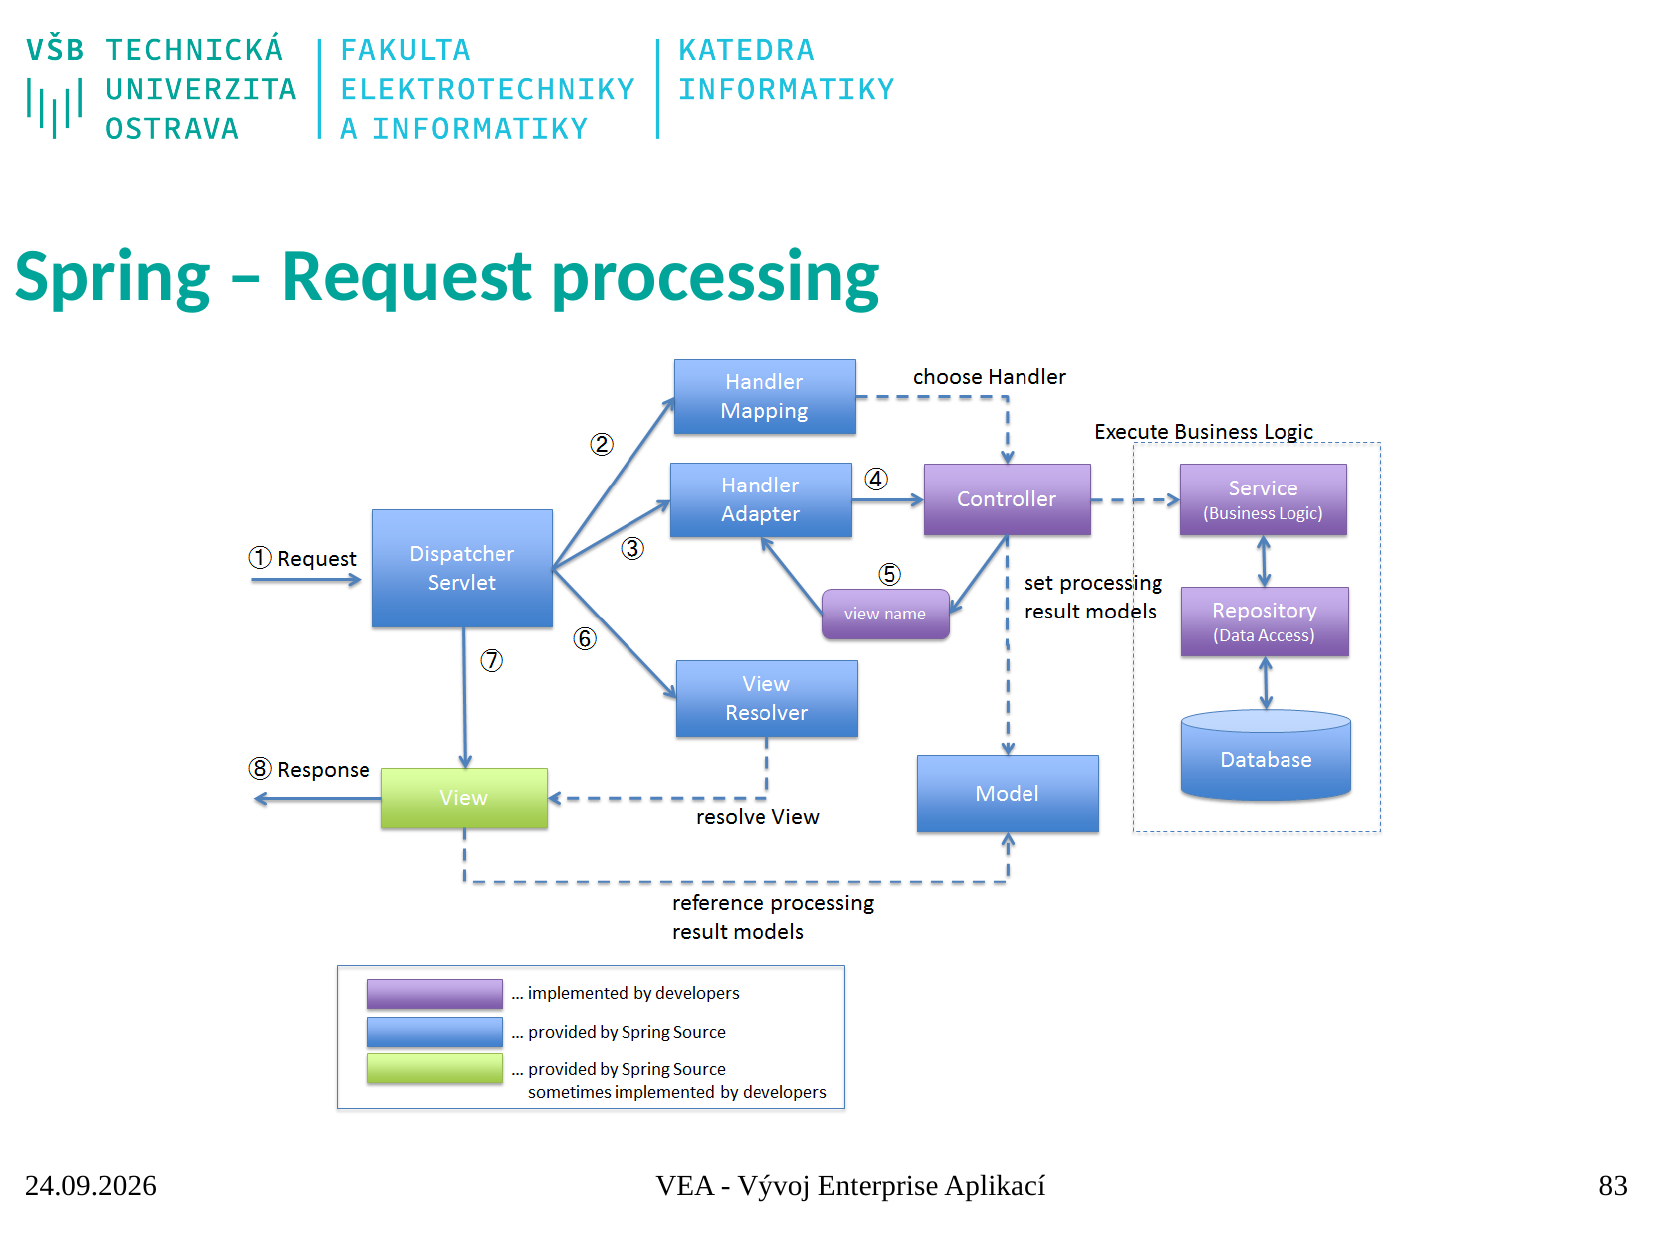

# Spring – Request processing
VEA - Vývoj Enterprise Aplikací
83